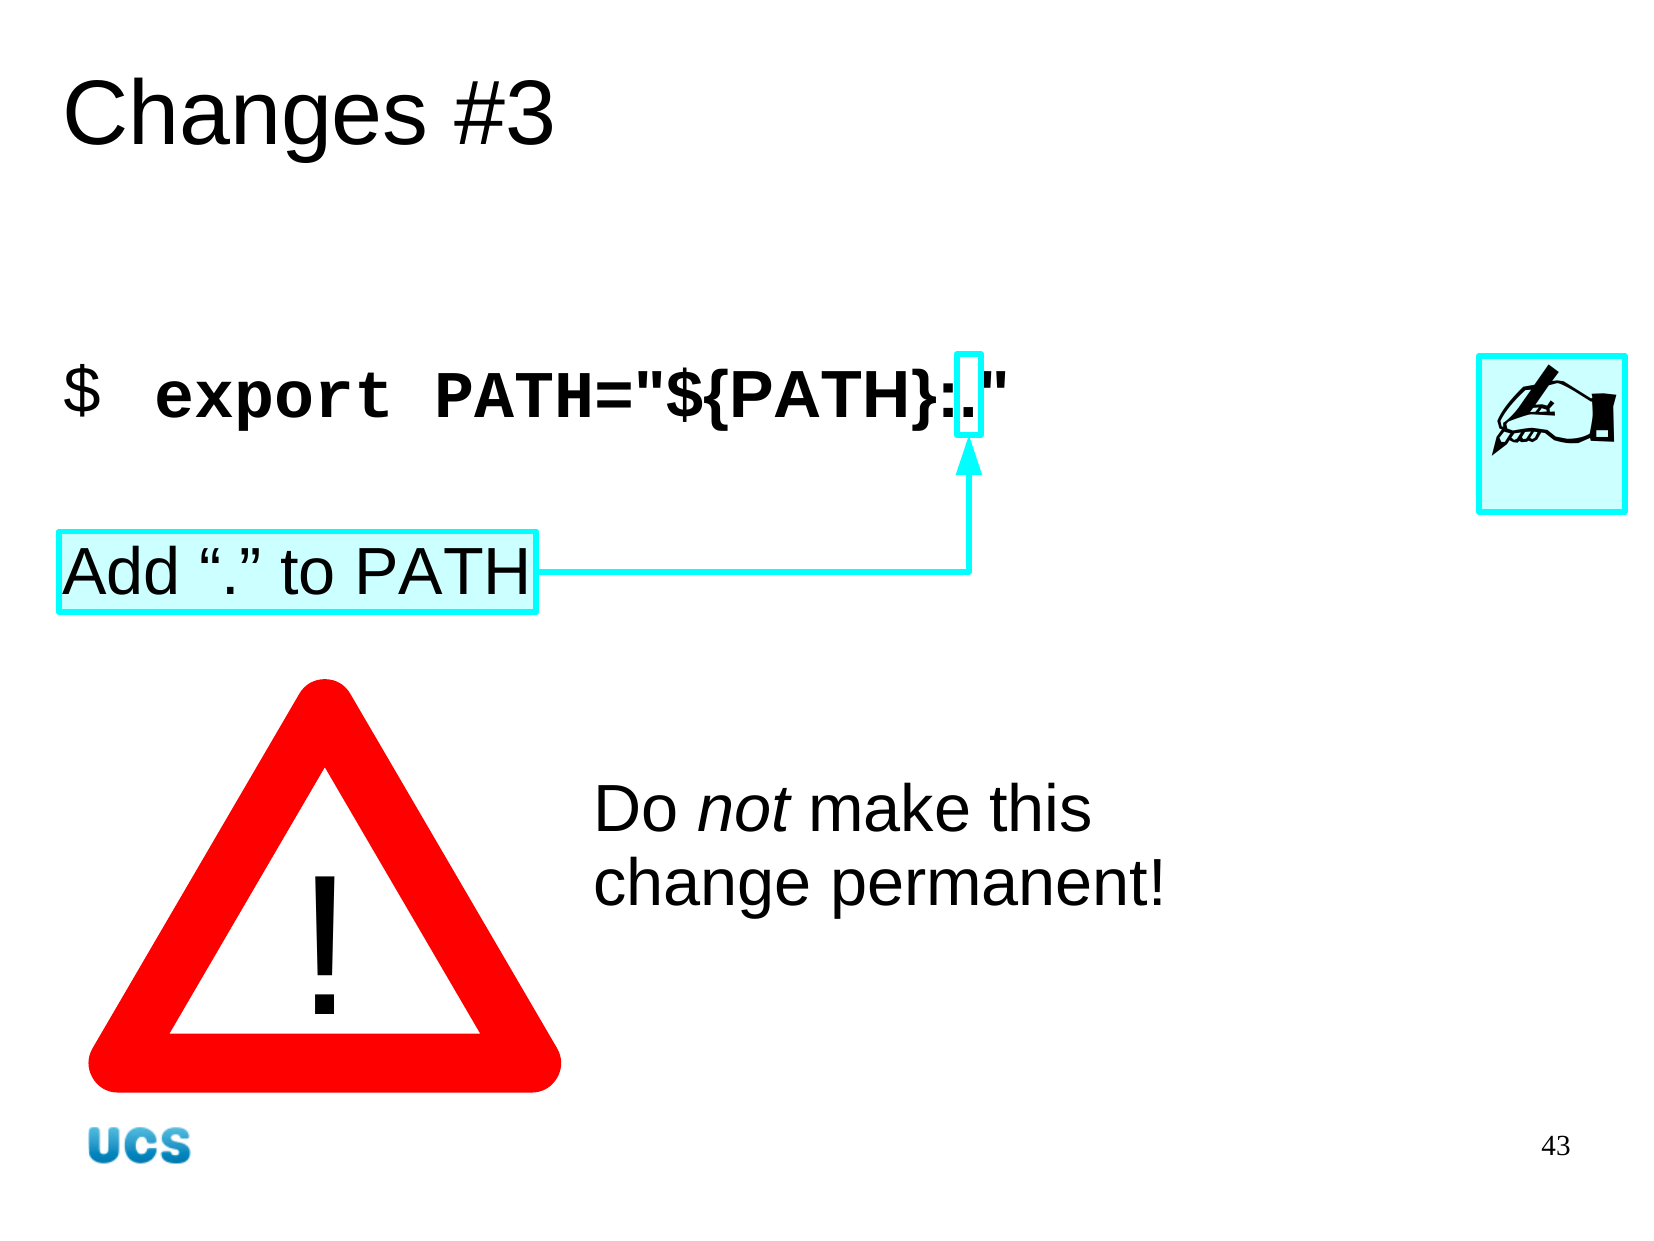

Changes #3
$
export PATH="${PATH}:
.
"

Add “.” to PATH
!
Do not make this
change permanent!
43